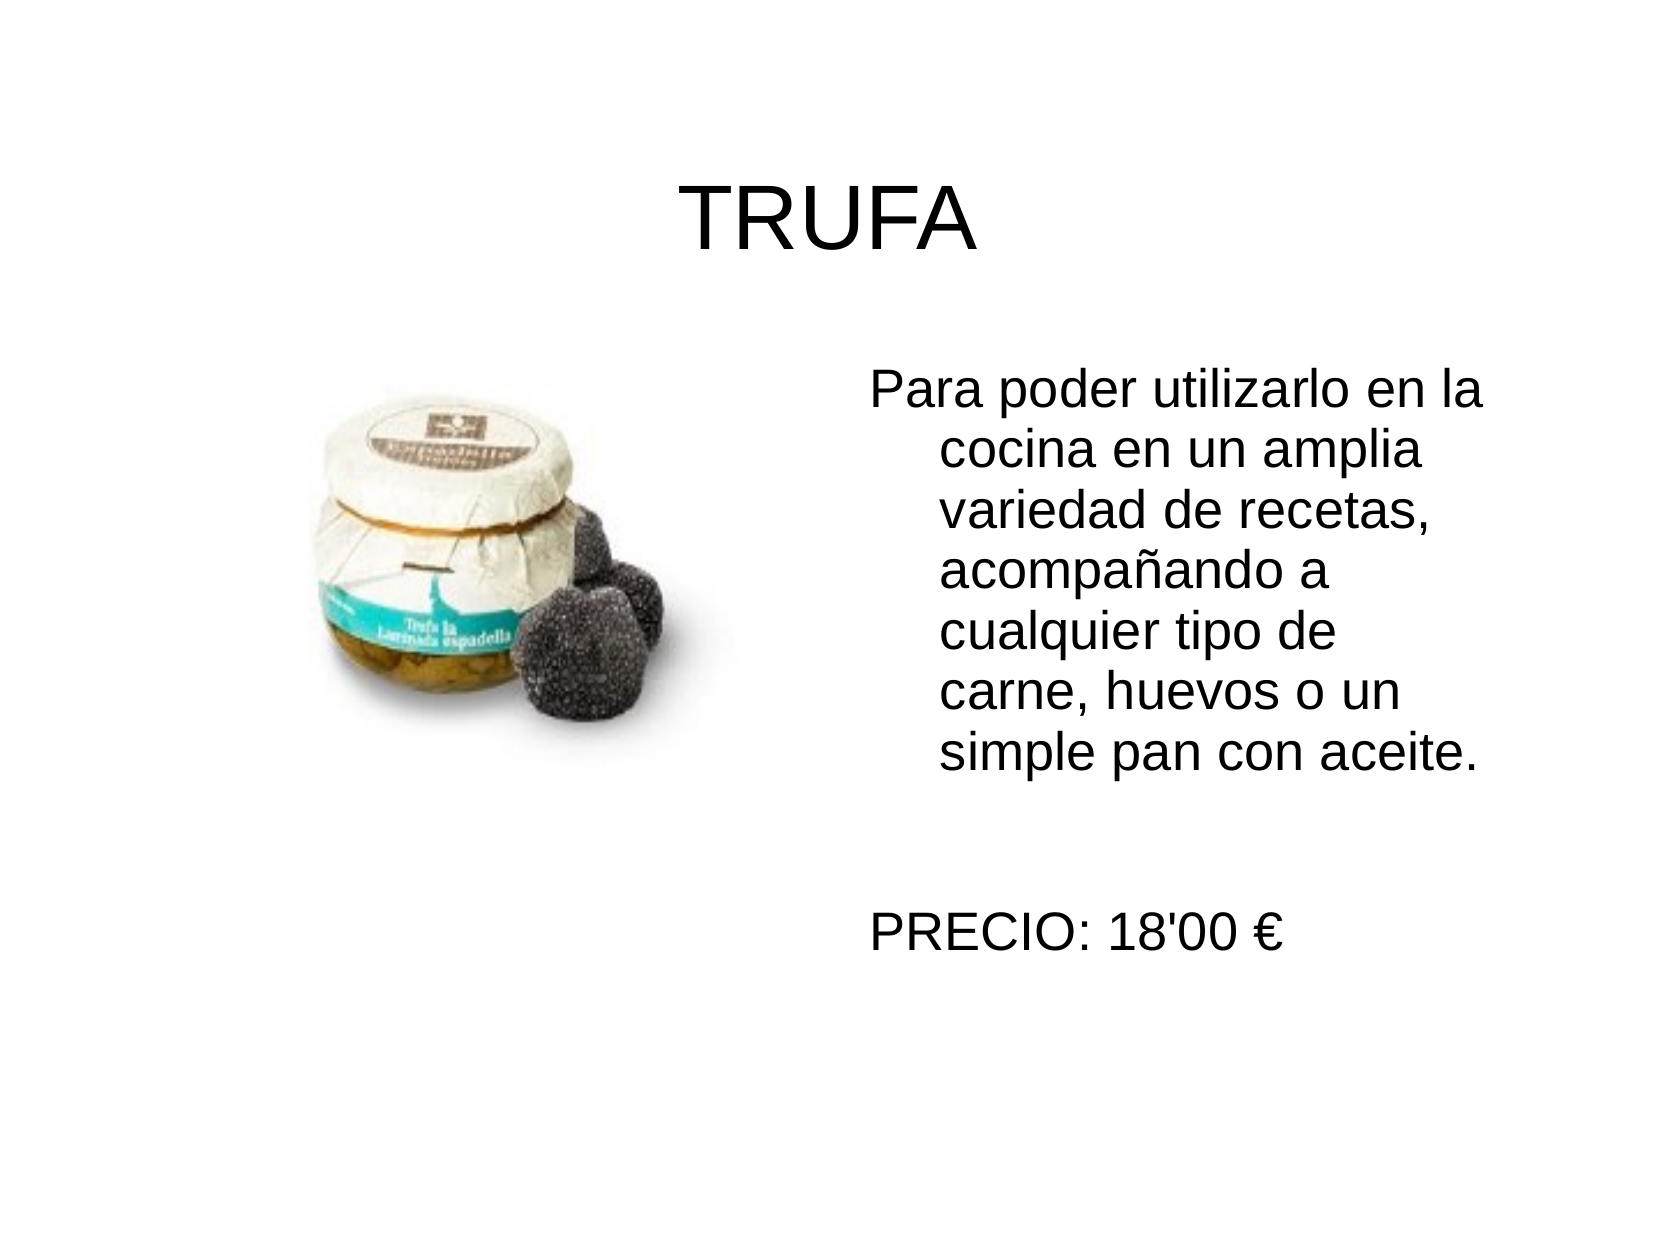

# TRUFA
Para poder utilizarlo en la cocina en un amplia variedad de recetas, acompañando a cualquier tipo de carne, huevos o un simple pan con aceite.
PRECIO: 18'00 €